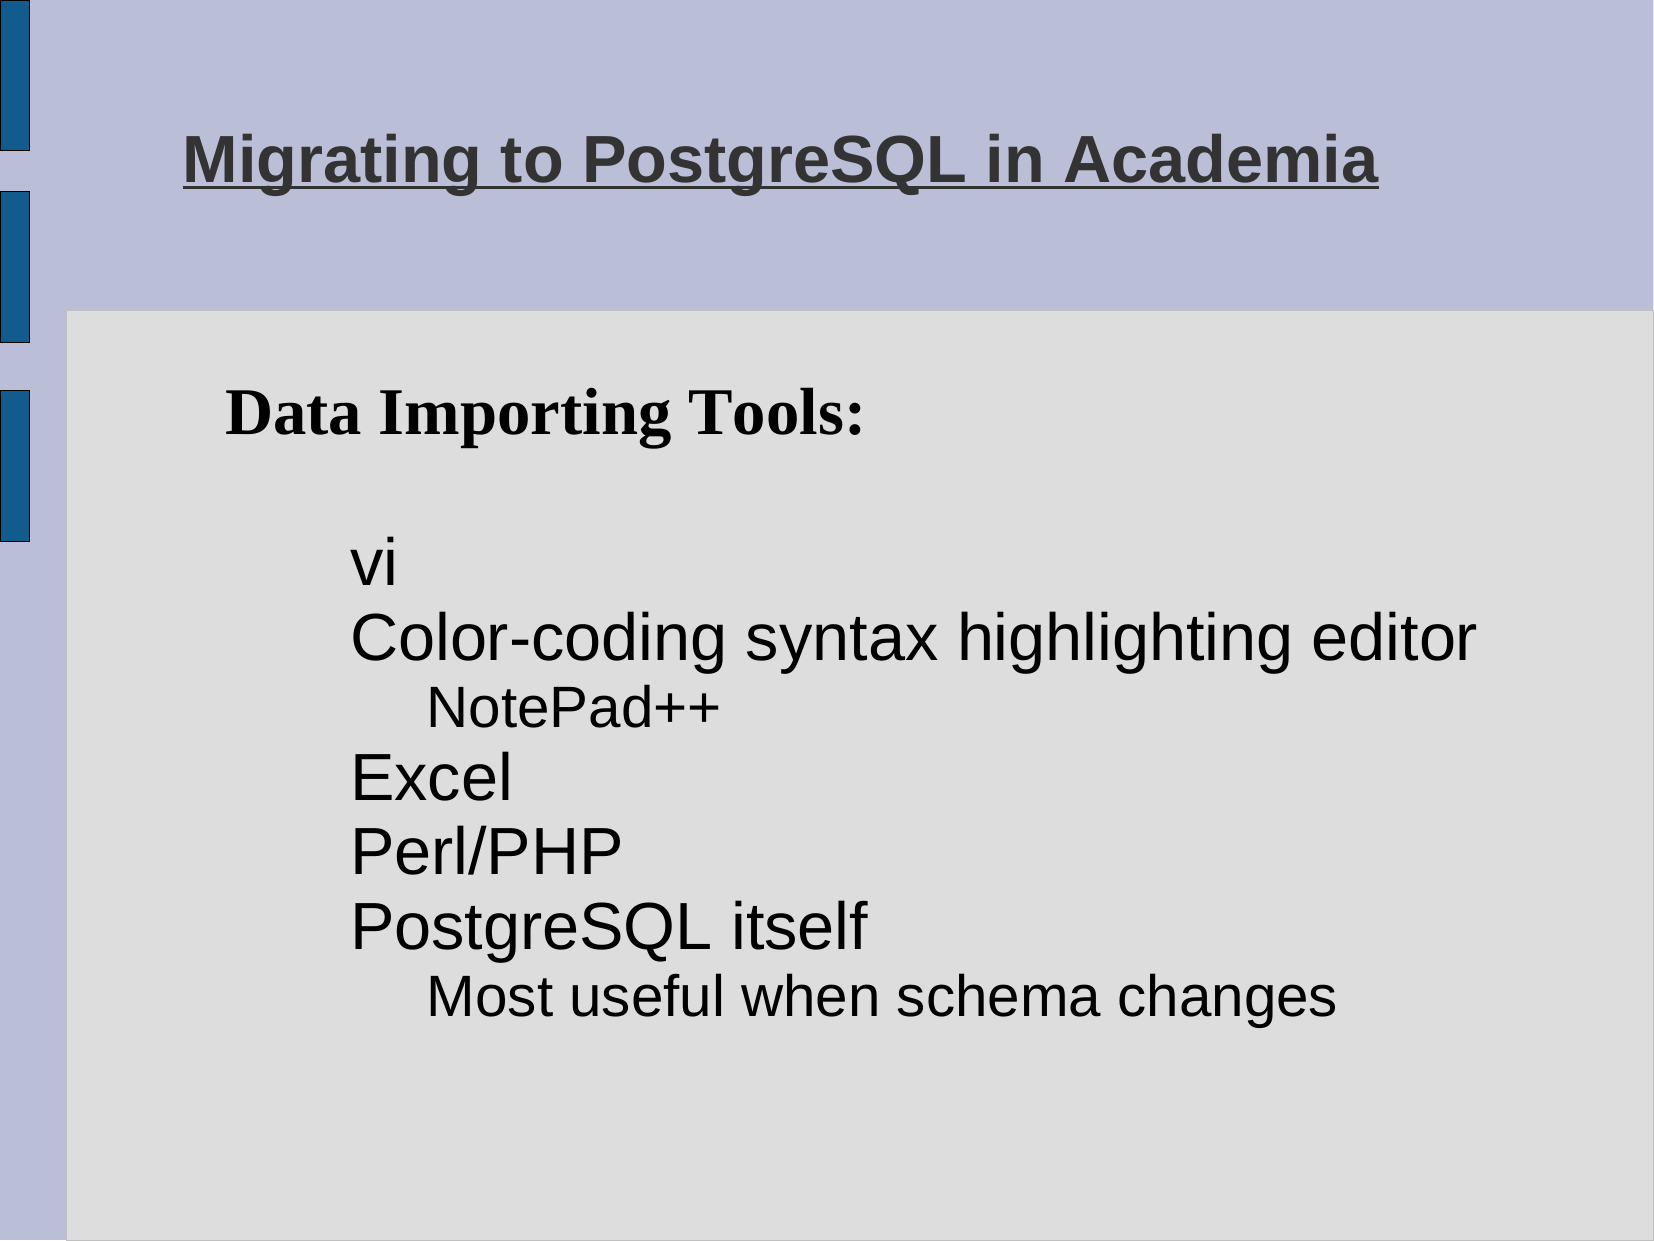

# Migrating to PostgreSQL in Academia
Data Importing Tools:
vi
Color-coding syntax highlighting editor
NotePad++
Excel
Perl/PHP
PostgreSQL itself
Most useful when schema changes